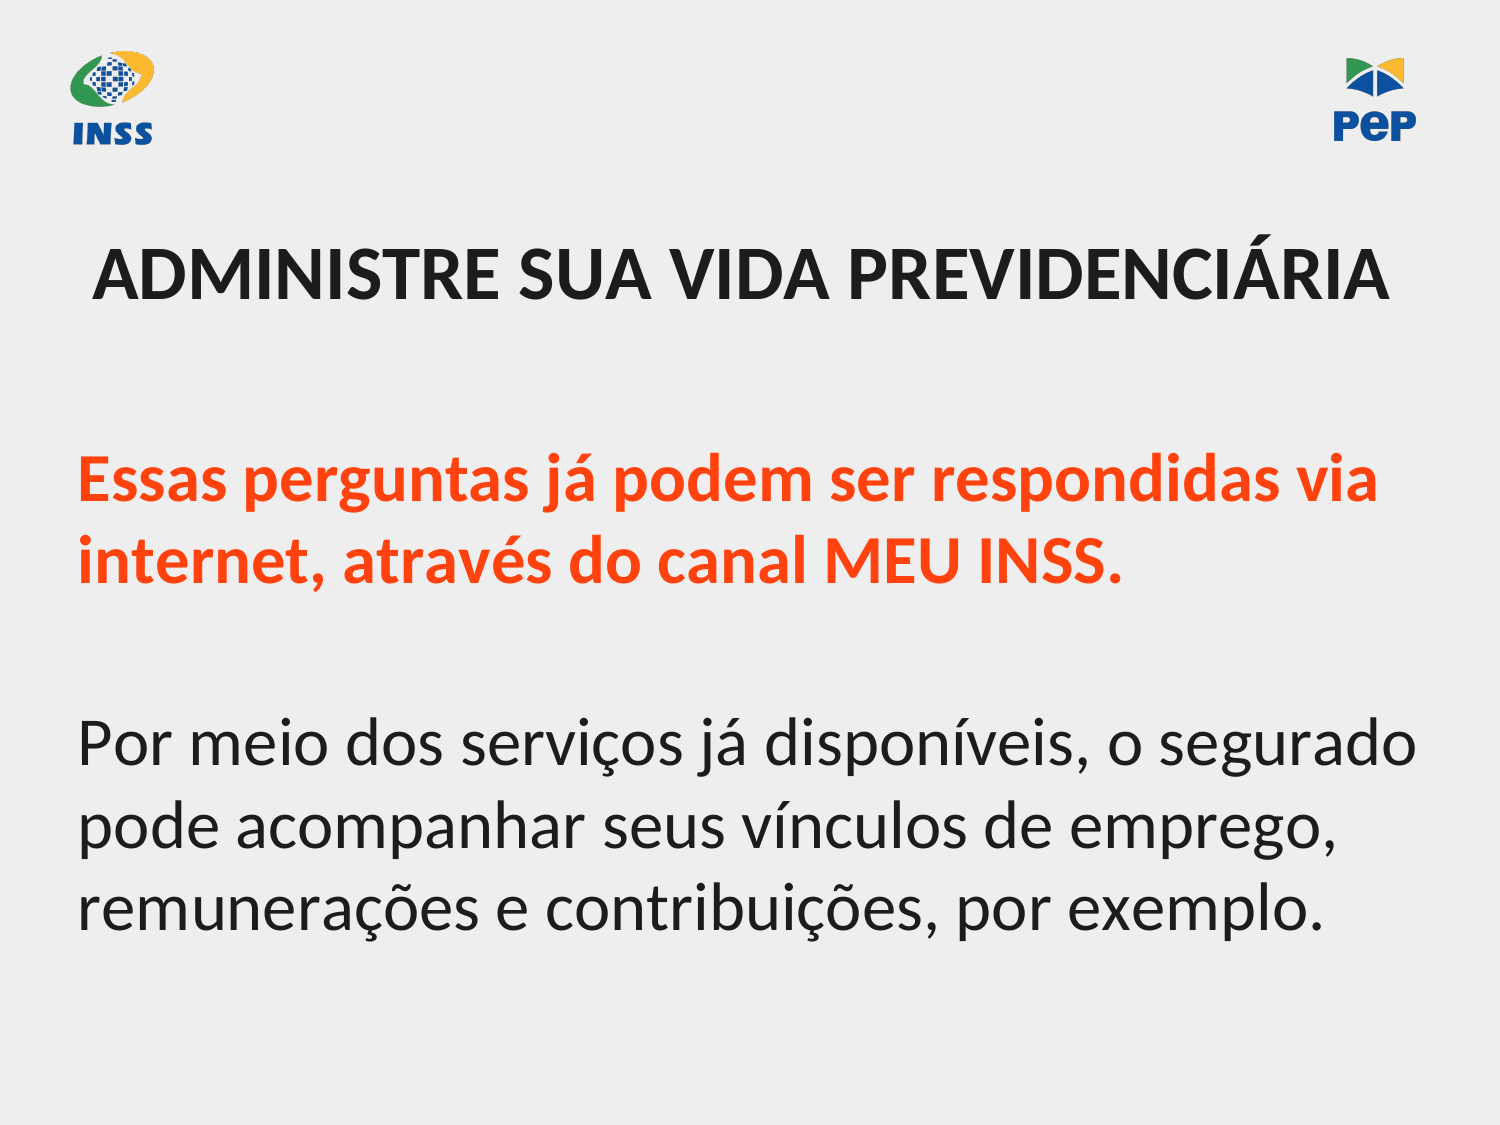

ADMINISTRE SUA VIDA PREVIDENCIÁRIA
#
Essas perguntas já podem ser respondidas via internet, através do canal MEU INSS.
Por meio dos serviços já disponíveis, o segurado pode acompanhar seus vínculos de emprego, remunerações e contribuições, por exemplo.